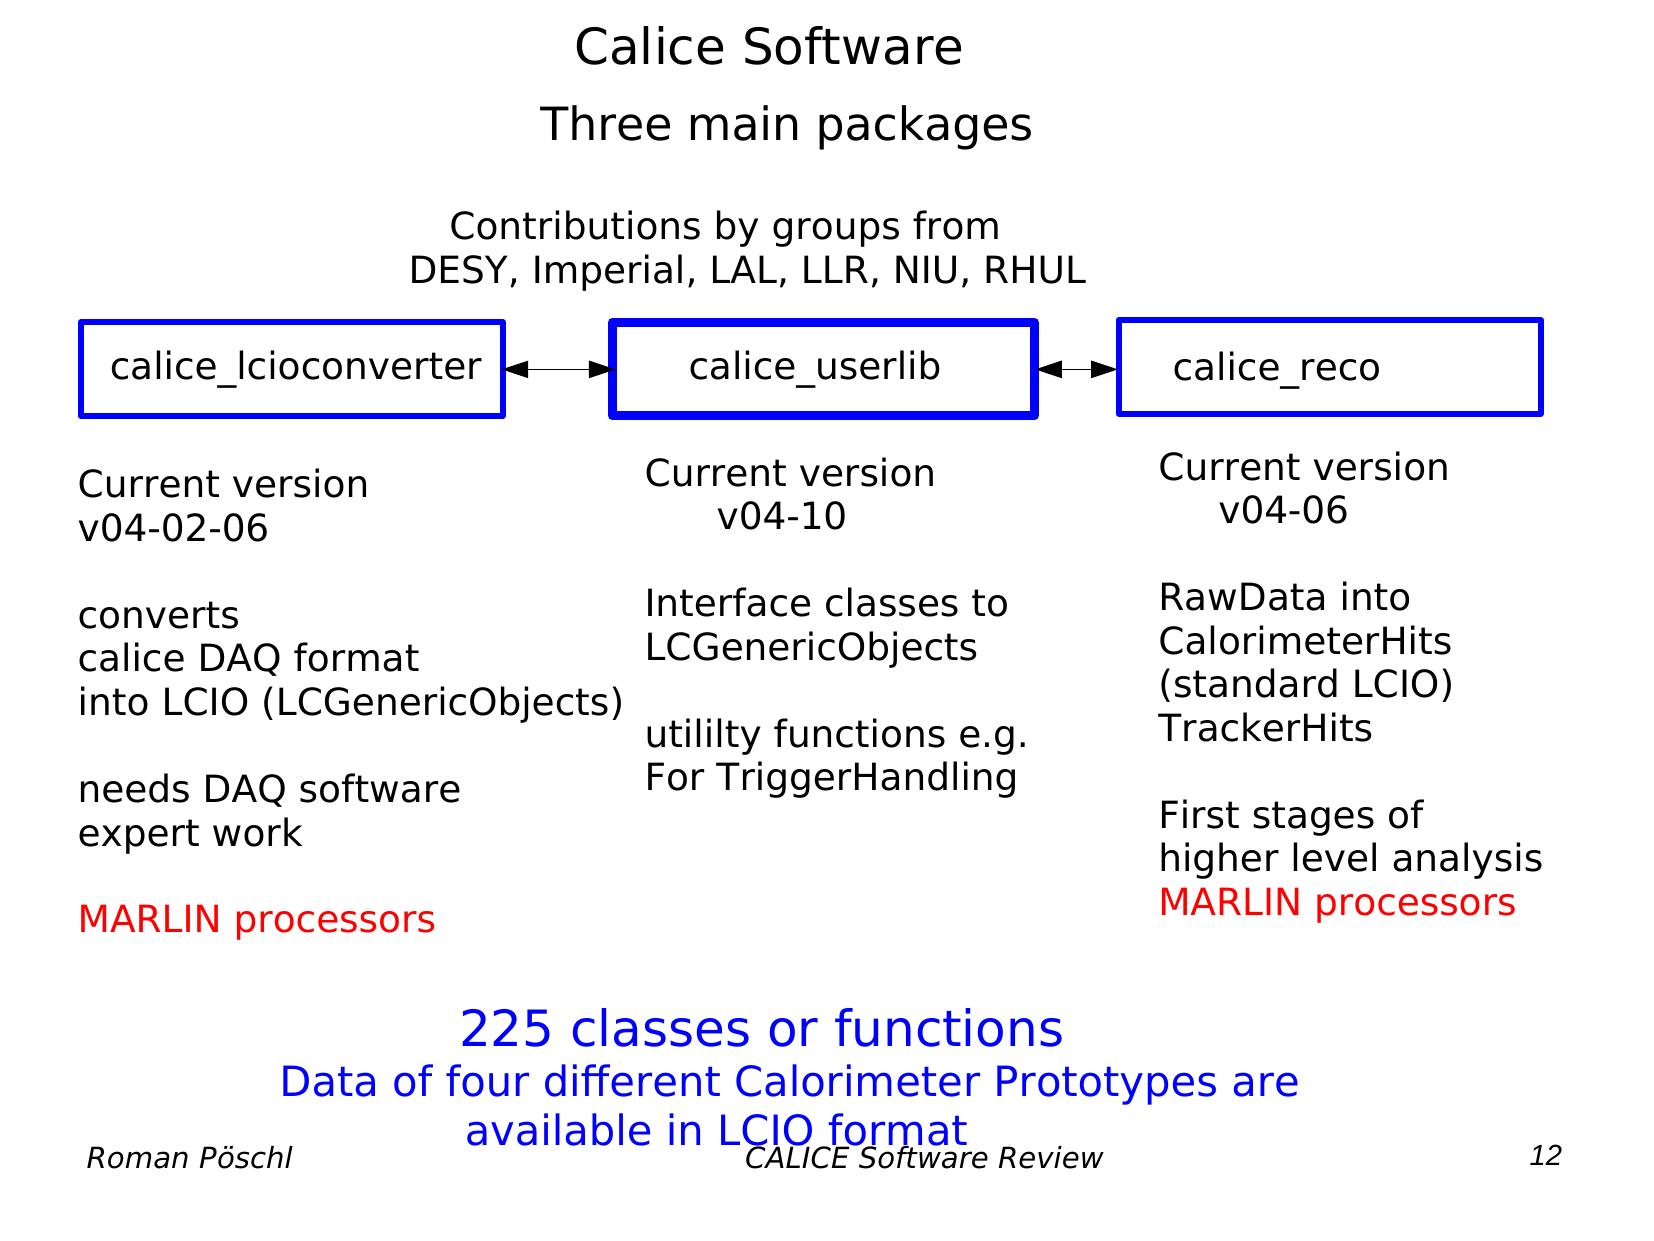

Calice Software
 Three main packages
 Contributions by groups from
 DESY, Imperial, LAL, LLR, NIU, RHUL
calice_lcioconverter
calice_userlib
calice_reco
Current version
 v04-06
RawData into
CalorimeterHits
(standard LCIO)
TrackerHits
First stages of
higher level analysis
MARLIN processors
Current version
 v04-10
Interface classes to
LCGenericObjects
utililty functions e.g.
For TriggerHandling
Current version
v04-02-06
converts
calice DAQ format
into LCIO (LCGenericObjects)
needs DAQ software
expert work
MARLIN processors
 225 classes or functions
 Data of four different Calorimeter Prototypes are
 available in LCIO format